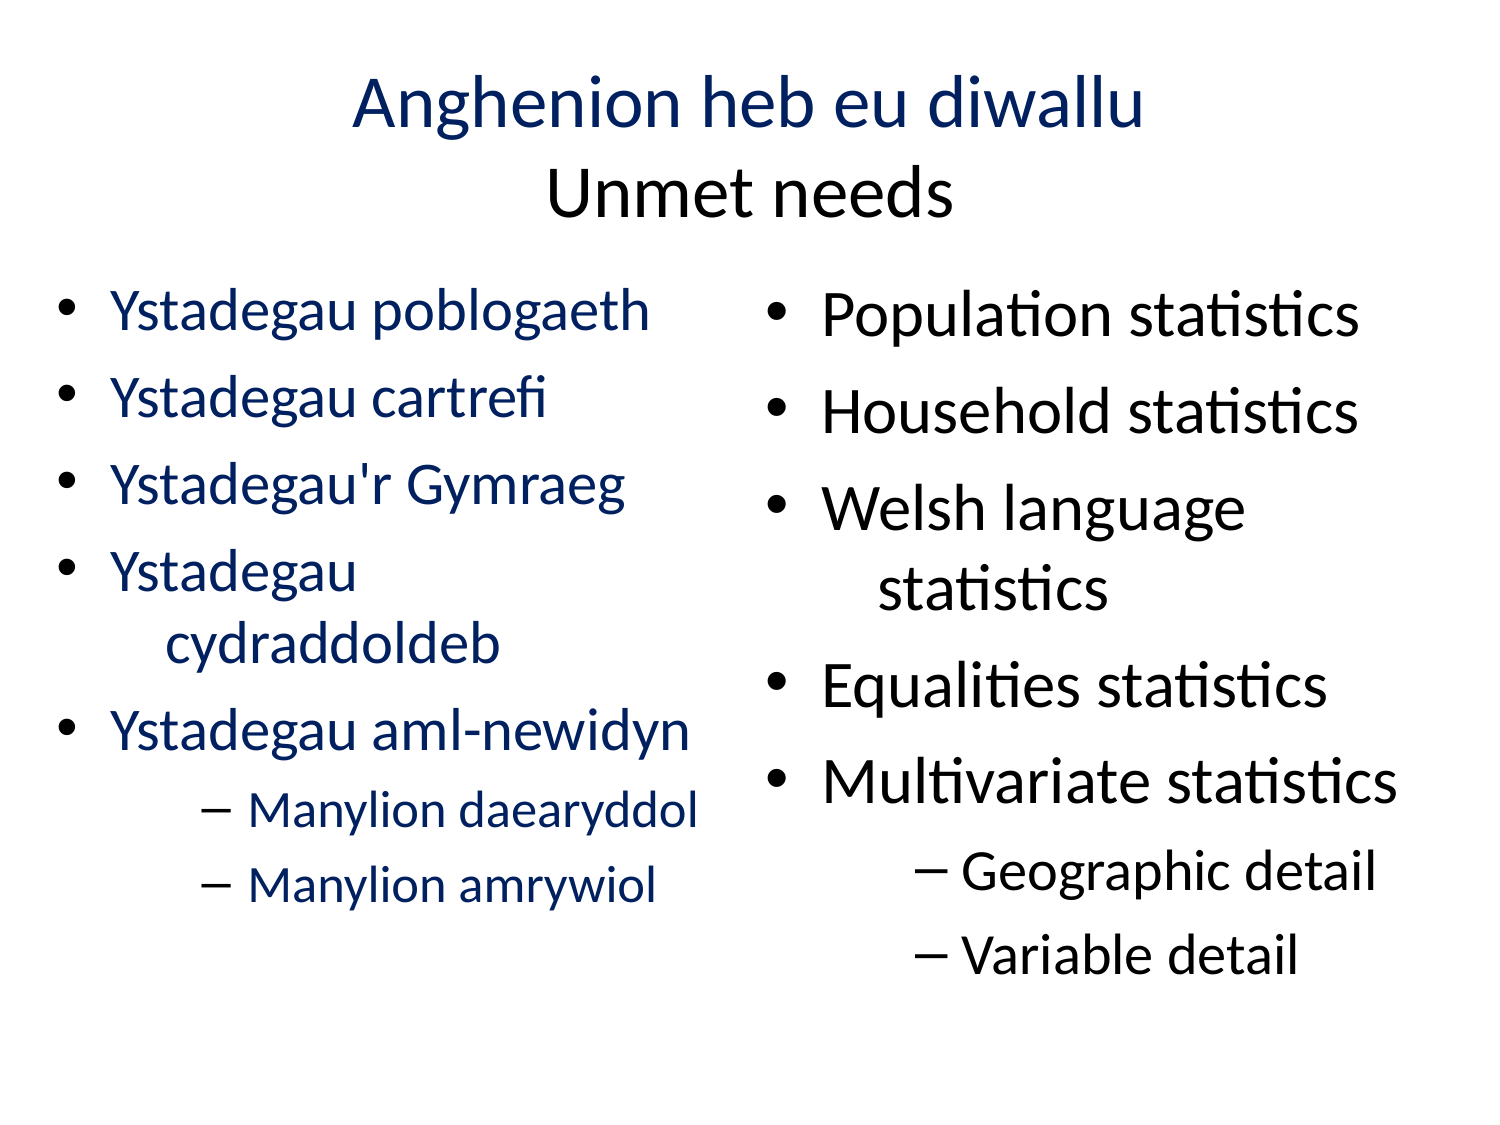

Anghenion heb eu diwallu
Unmet needs
Ystadegau poblogaeth
Ystadegau cartrefi
Ystadegau'r Gymraeg
Ystadegau cydraddoldeb
Ystadegau aml-newidyn
Manylion daearyddol
Manylion amrywiol
# Population statistics
Household statistics
Welsh language statistics
Equalities statistics
Multivariate statistics
Geographic detail
Variable detail